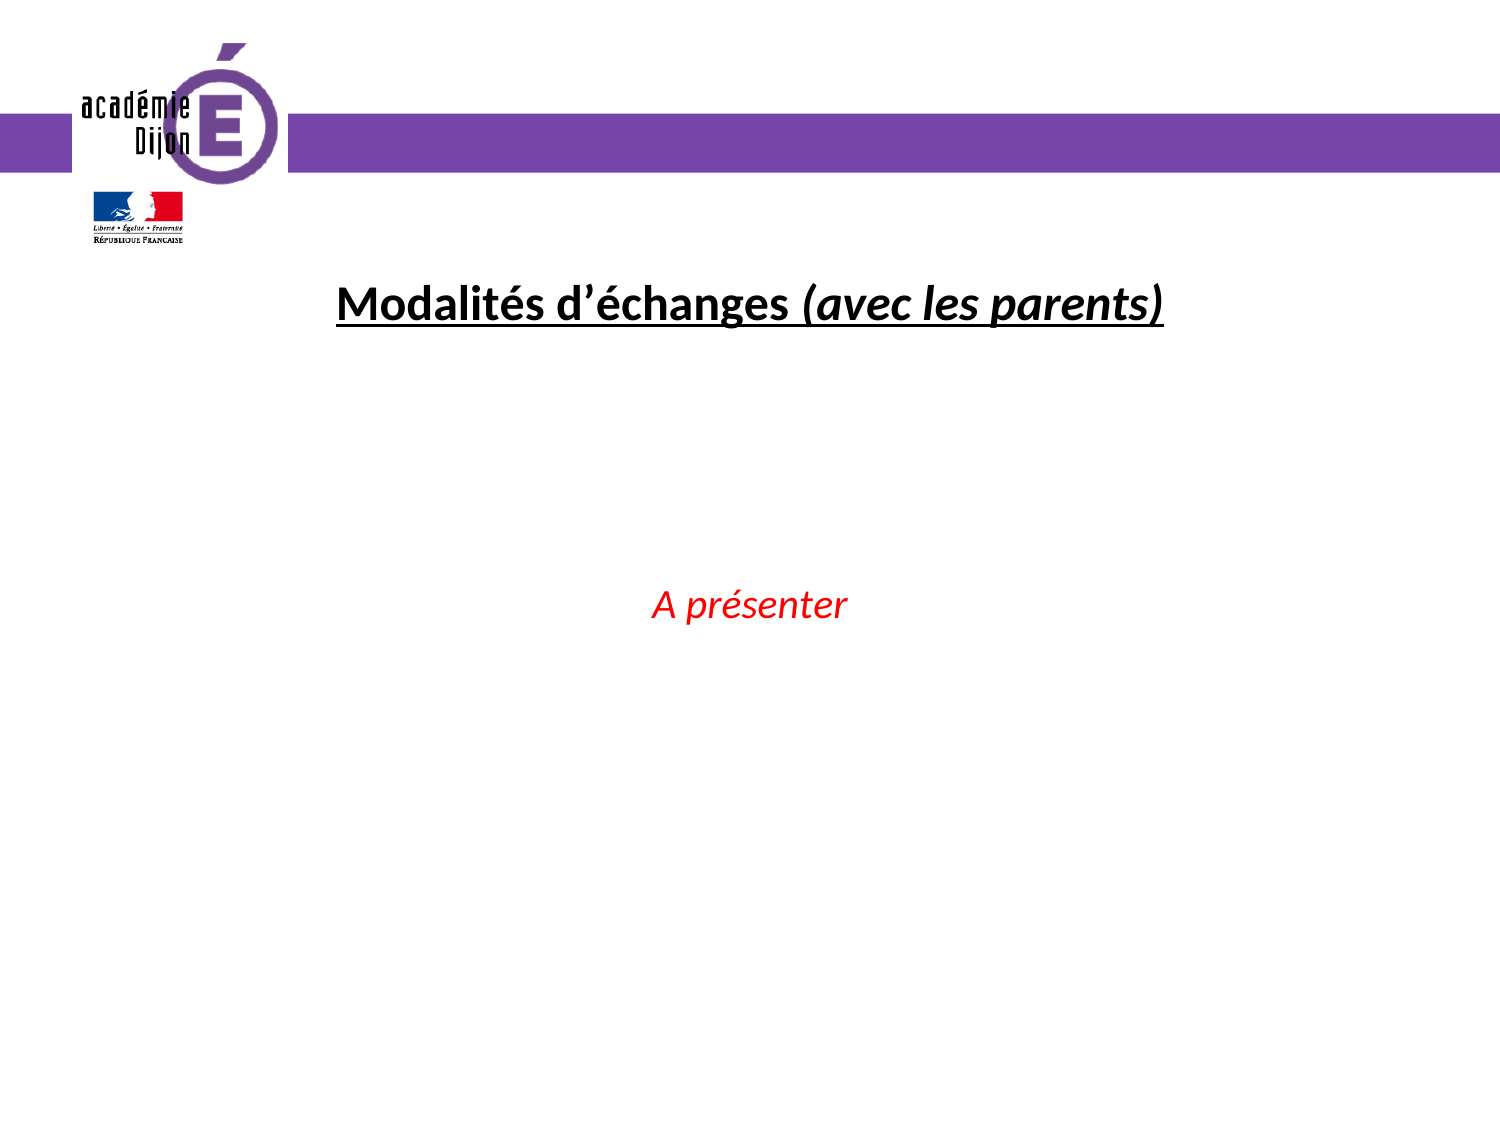

#
Modalités d’échanges (avec les parents)
A présenter